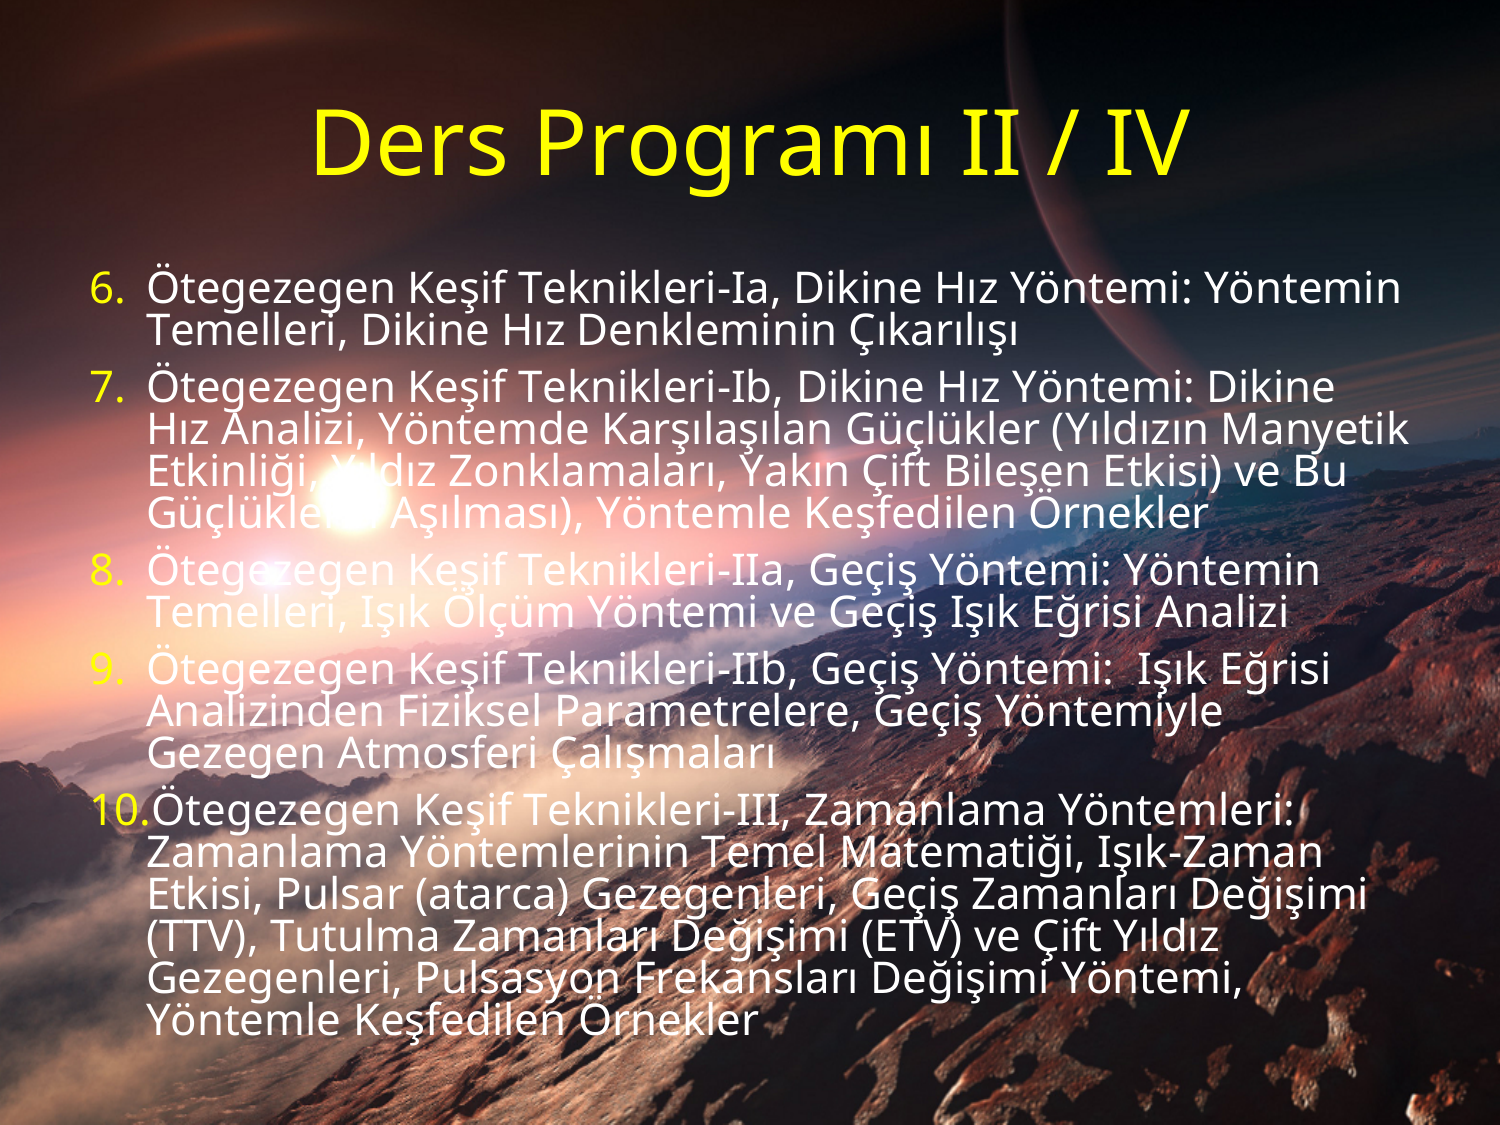

# Ders Programı II / IV
Ötegezegen Keşif Teknikleri-Ia, Dikine Hız Yöntemi: Yöntemin Temelleri, Dikine Hız Denkleminin Çıkarılışı
Ötegezegen Keşif Teknikleri-Ib, Dikine Hız Yöntemi: Dikine Hız Analizi, Yöntemde Karşılaşılan Güçlükler (Yıldızın Manyetik Etkinliği, Yıldız Zonklamaları, Yakın Çift Bileşen Etkisi) ve Bu Güçlüklerin Aşılması), Yöntemle Keşfedilen Örnekler
Ötegezegen Keşif Teknikleri-IIa, Geçiş Yöntemi: Yöntemin Temelleri, Işık Ölçüm Yöntemi ve Geçiş Işık Eğrisi Analizi
Ötegezegen Keşif Teknikleri-IIb, Geçiş Yöntemi: Işık Eğrisi Analizinden Fiziksel Parametrelere, Geçiş Yöntemiyle Gezegen Atmosferi Çalışmaları
Ötegezegen Keşif Teknikleri-III, Zamanlama Yöntemleri: Zamanlama Yöntemlerinin Temel Matematiği, Işık-Zaman Etkisi, Pulsar (atarca) Gezegenleri, Geçiş Zamanları Değişimi (TTV), Tutulma Zamanları Değişimi (ETV) ve Çift Yıldız Gezegenleri, Pulsasyon Frekansları Değişimi Yöntemi, Yöntemle Keşfedilen Örnekler